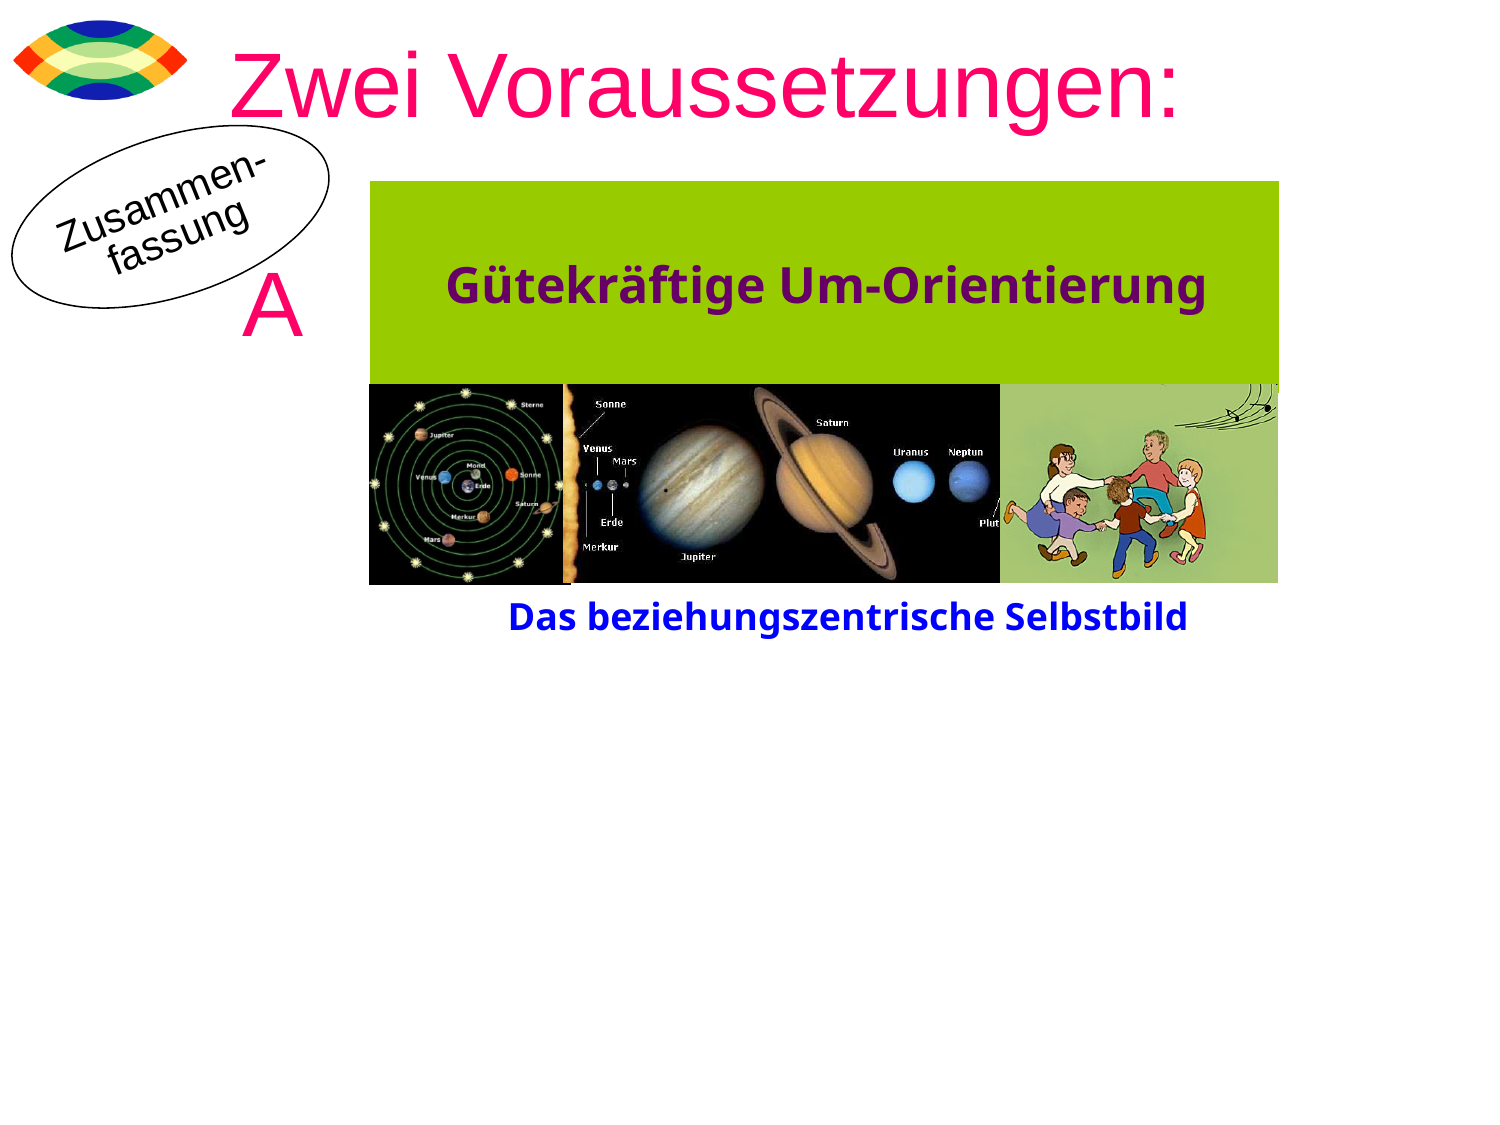

Zwei Voraussetzungen:
 A
 B
Gütekräftige Um-Orientierung
Zusammen-
fassung
Das beziehungszentrische Selbstbild
Ein neuer Rahmen für Konflikte
(Reframing)